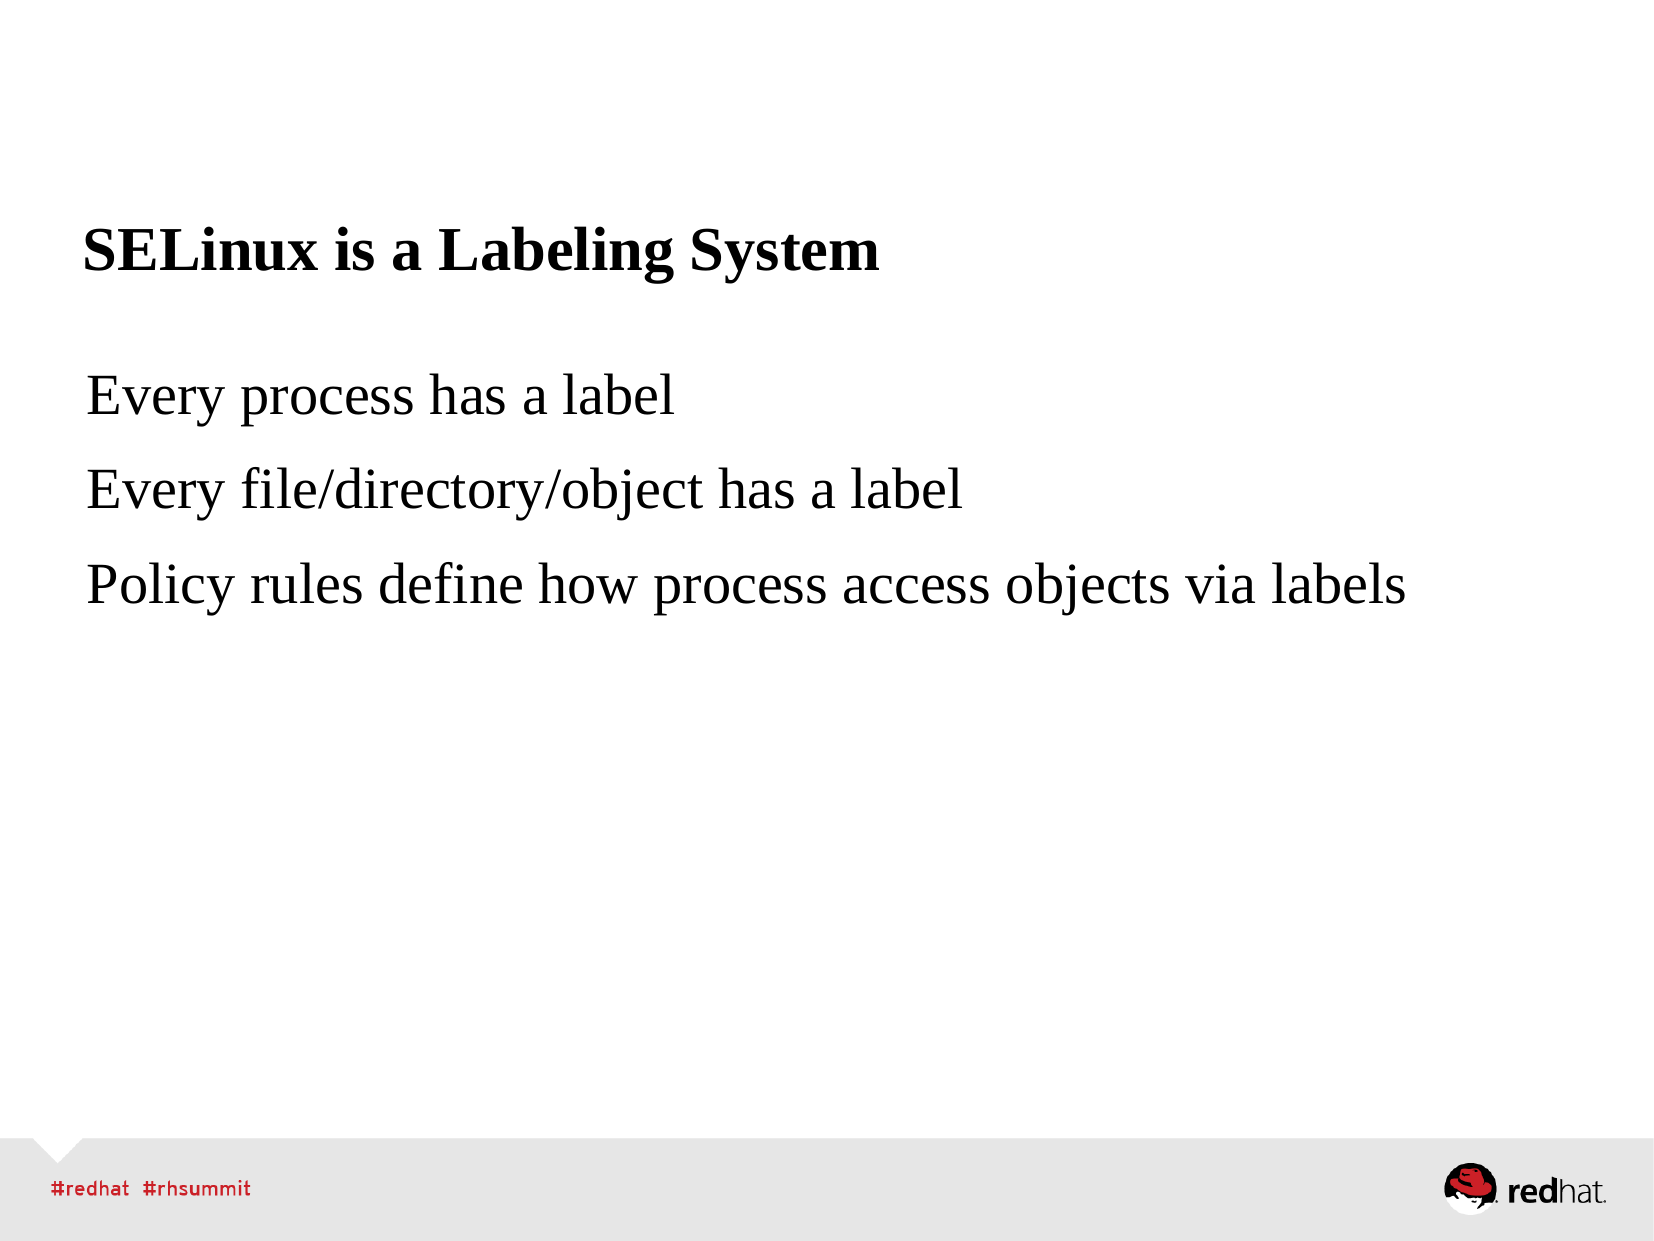

# SELinux is a Labeling System
Every process has a label
Every file/directory/object has a label
Policy rules define how process access objects via labels